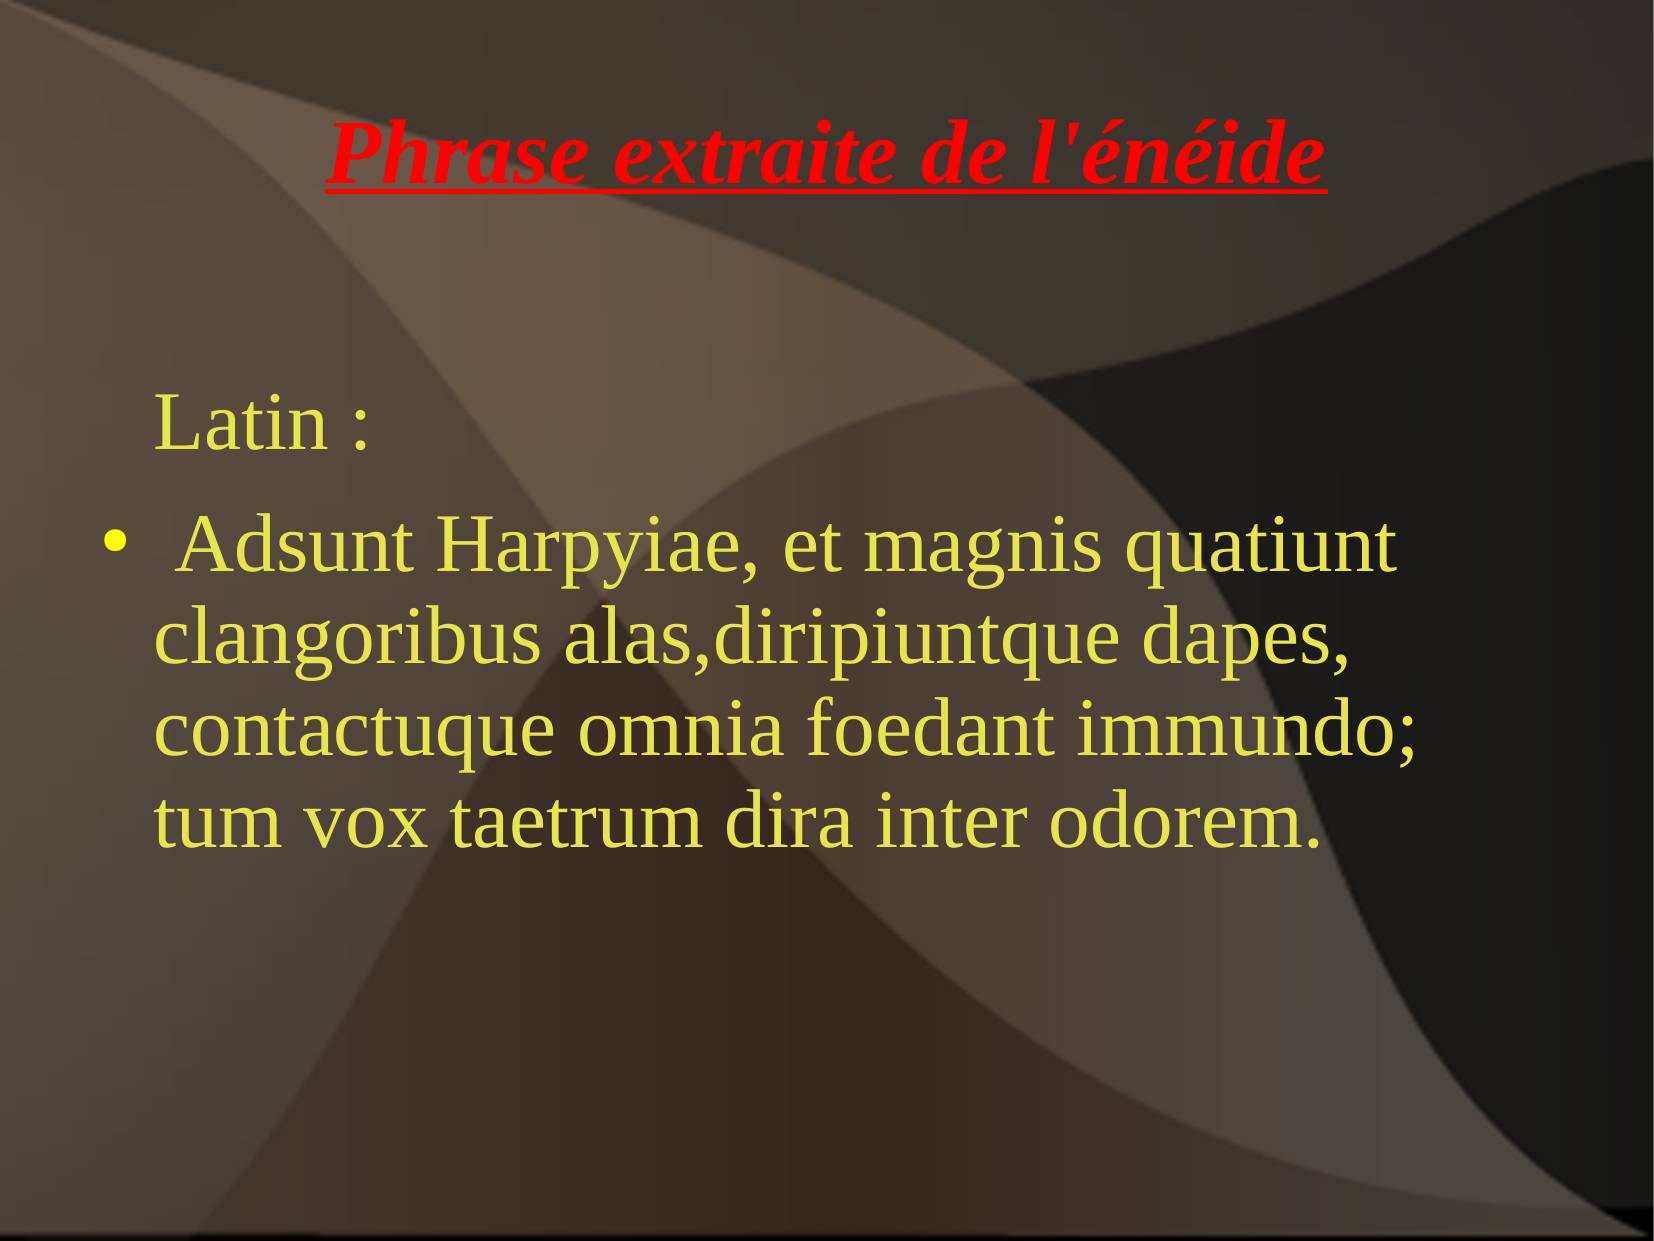

# Phrase extraite de l'énéide
Latin :
 Adsunt Harpyiae, et magnis quatiunt clangoribus alas,diripiuntque dapes, contactuque omnia foedant immundo; tum vox taetrum dira inter odorem.